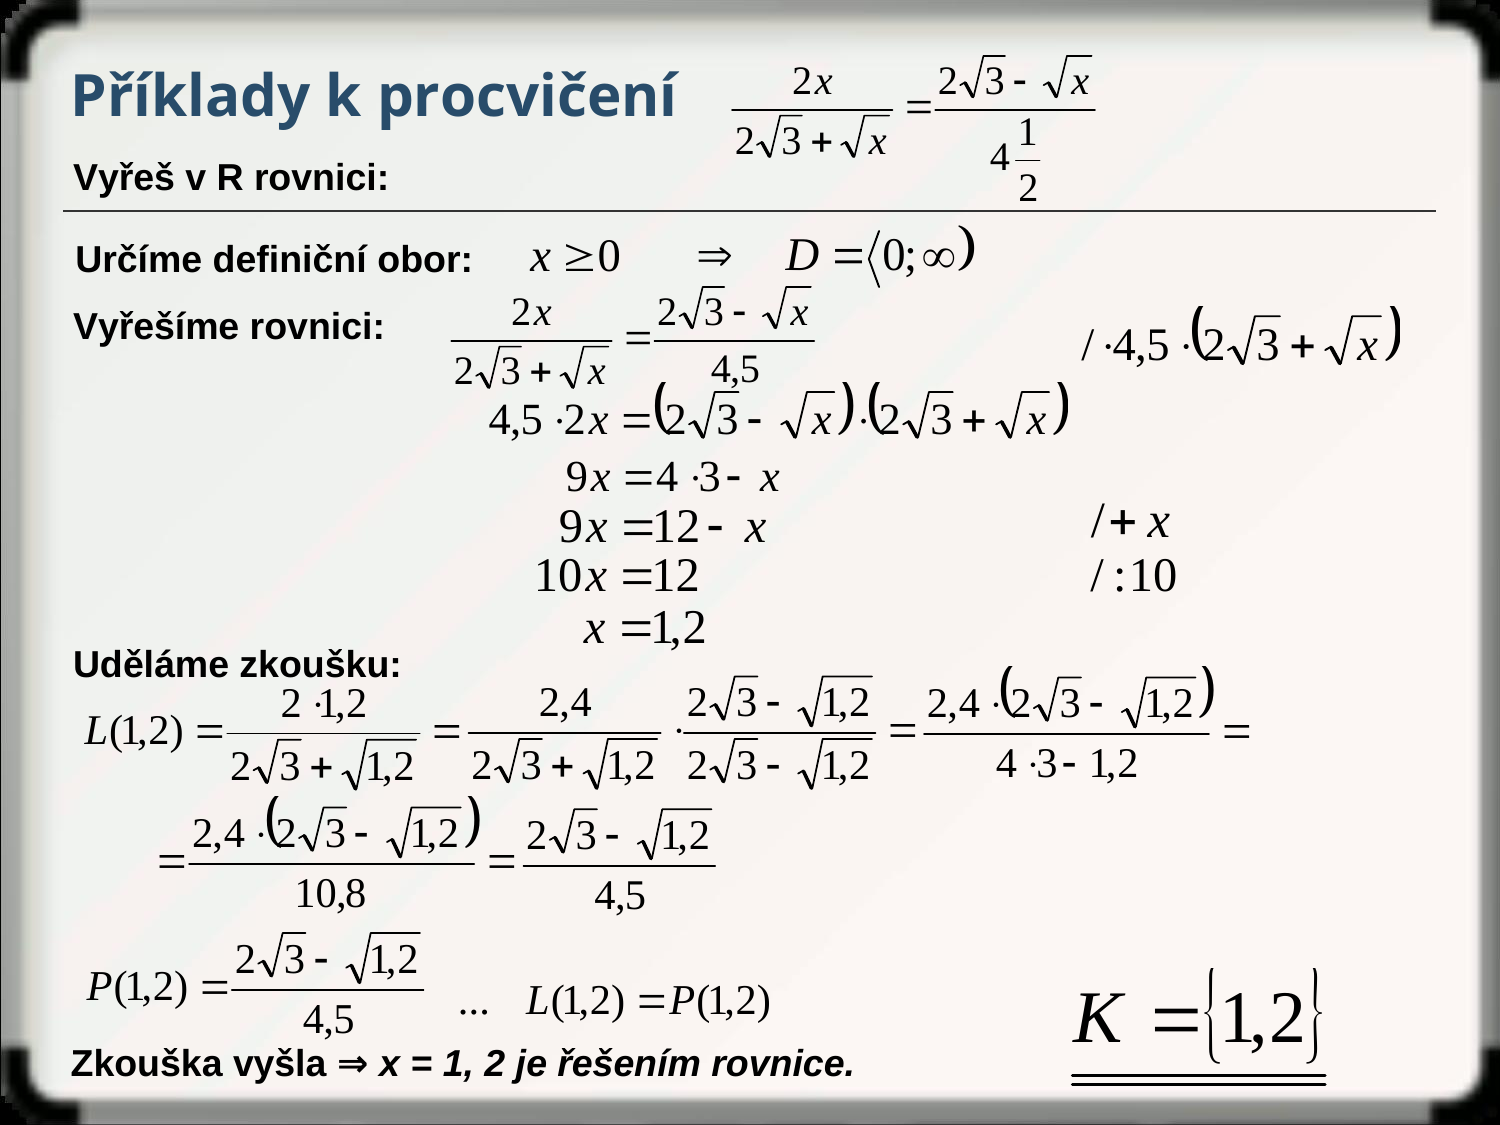

Příklady k procvičení
Vyřeš v R rovnici:
Určíme definiční obor:
Vyřešíme rovnici:
Uděláme zkoušku:
Zkouška vyšla ⇒ x = 1, 2 je řešením rovnice.